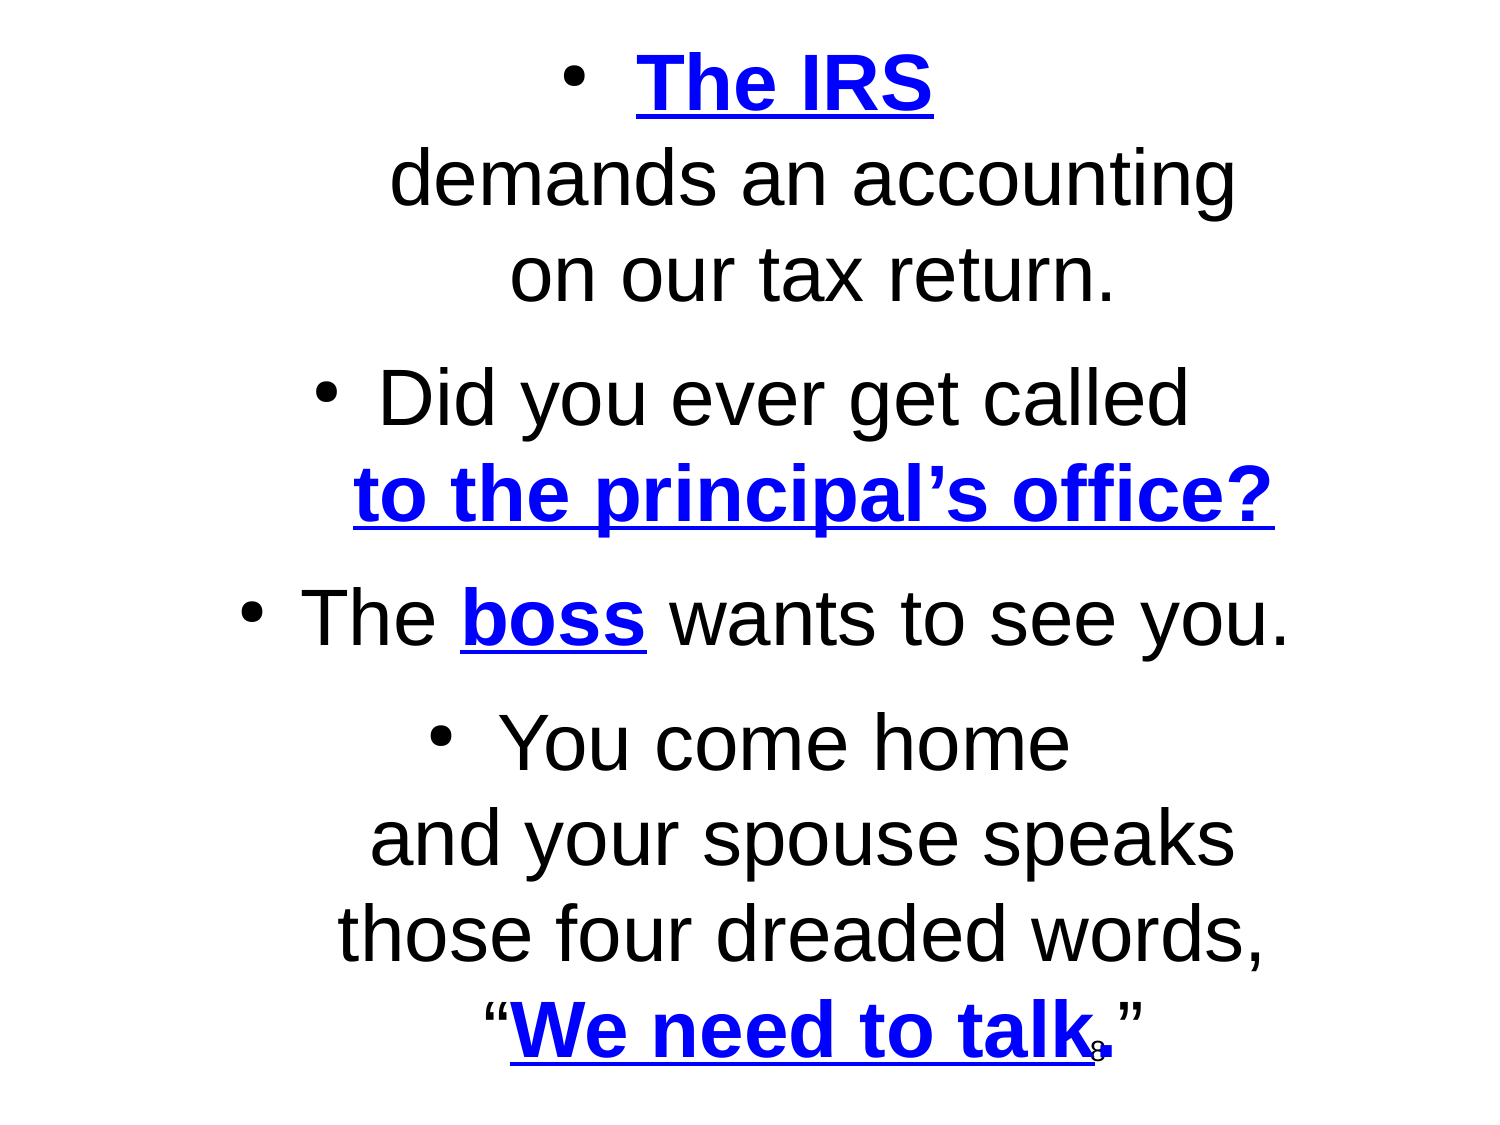

# The IRS demands an accounting on our tax return.
Did you ever get called
to the principal’s office?
The boss wants to see you.
You come home
and your spouse speaks
those four dreaded words,
“We need to talk.”
8